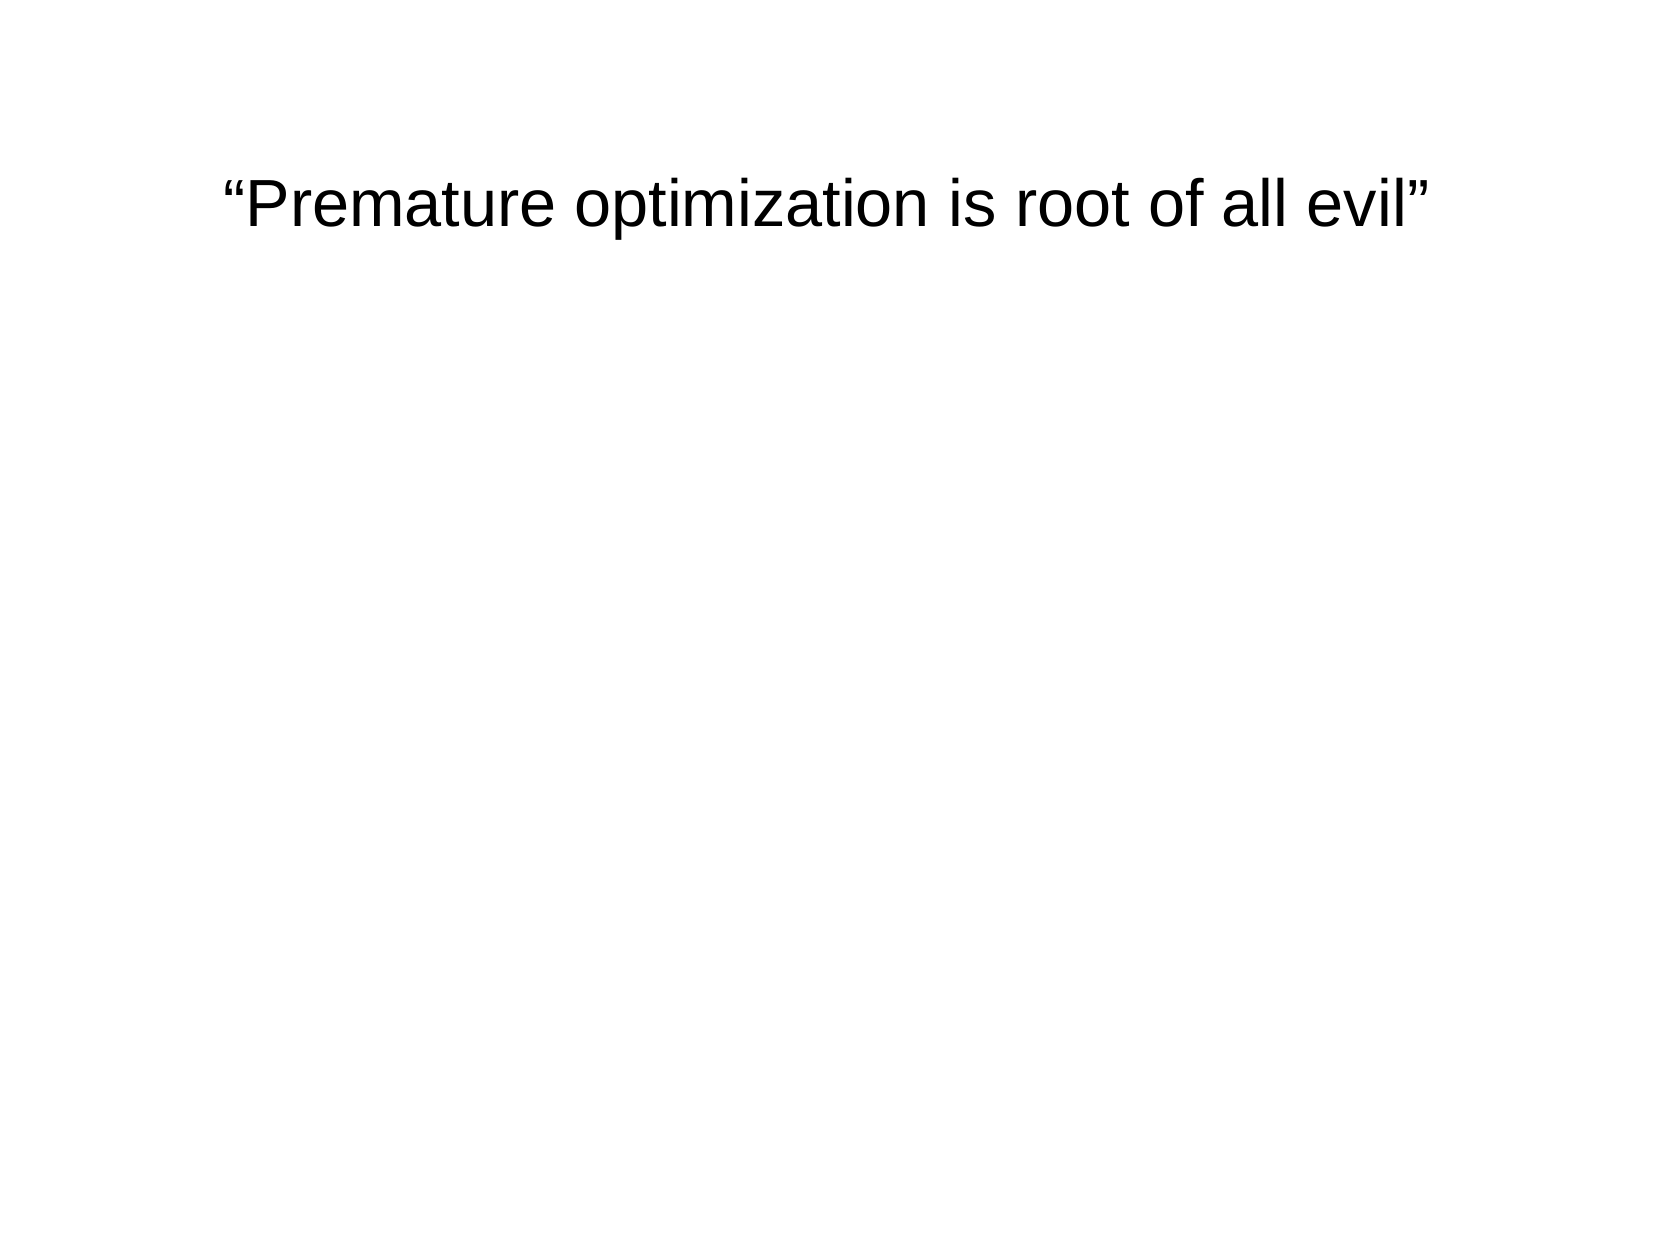

# “Premature optimization is root of all evil”